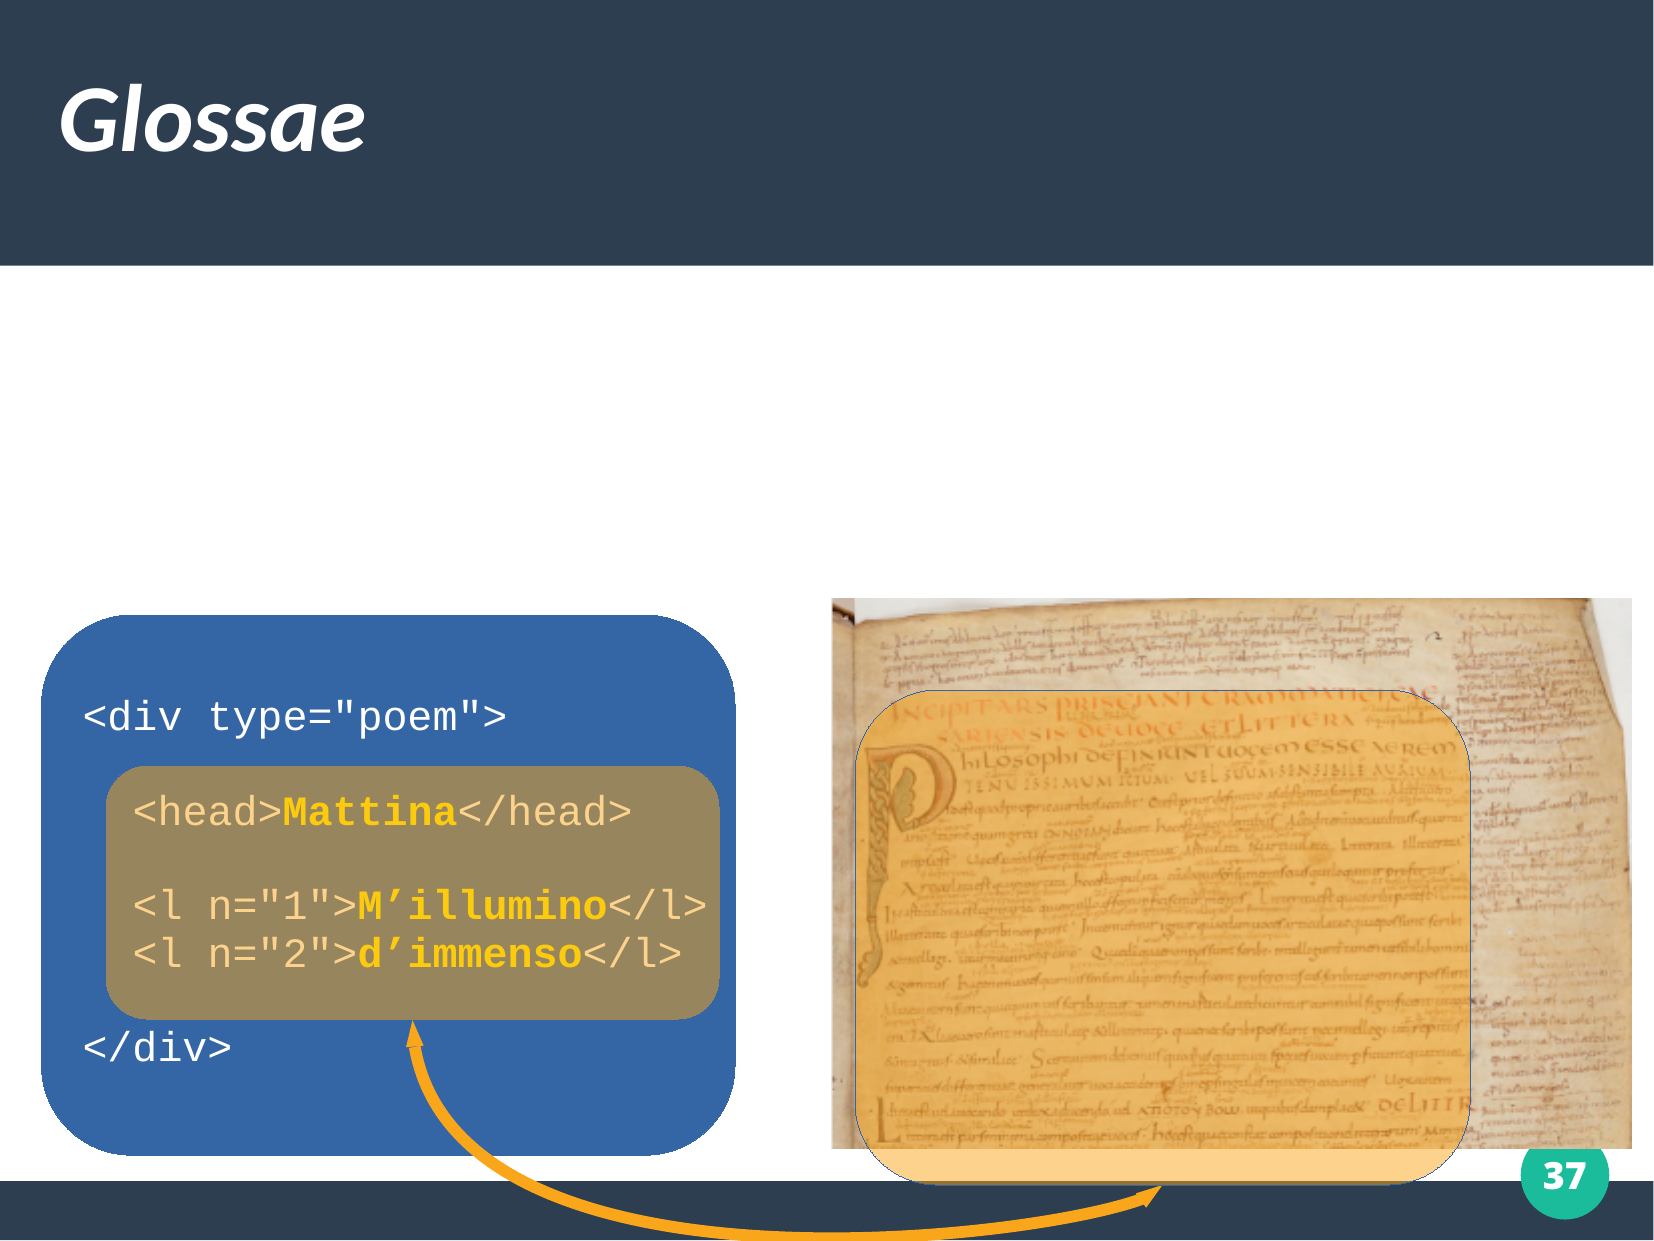

# Glossae
<div type="poem">
 <head>Mattina</head>
 <l n="1">M’illumino</l>
 <l n="2">d’immenso</l>
</div>
37